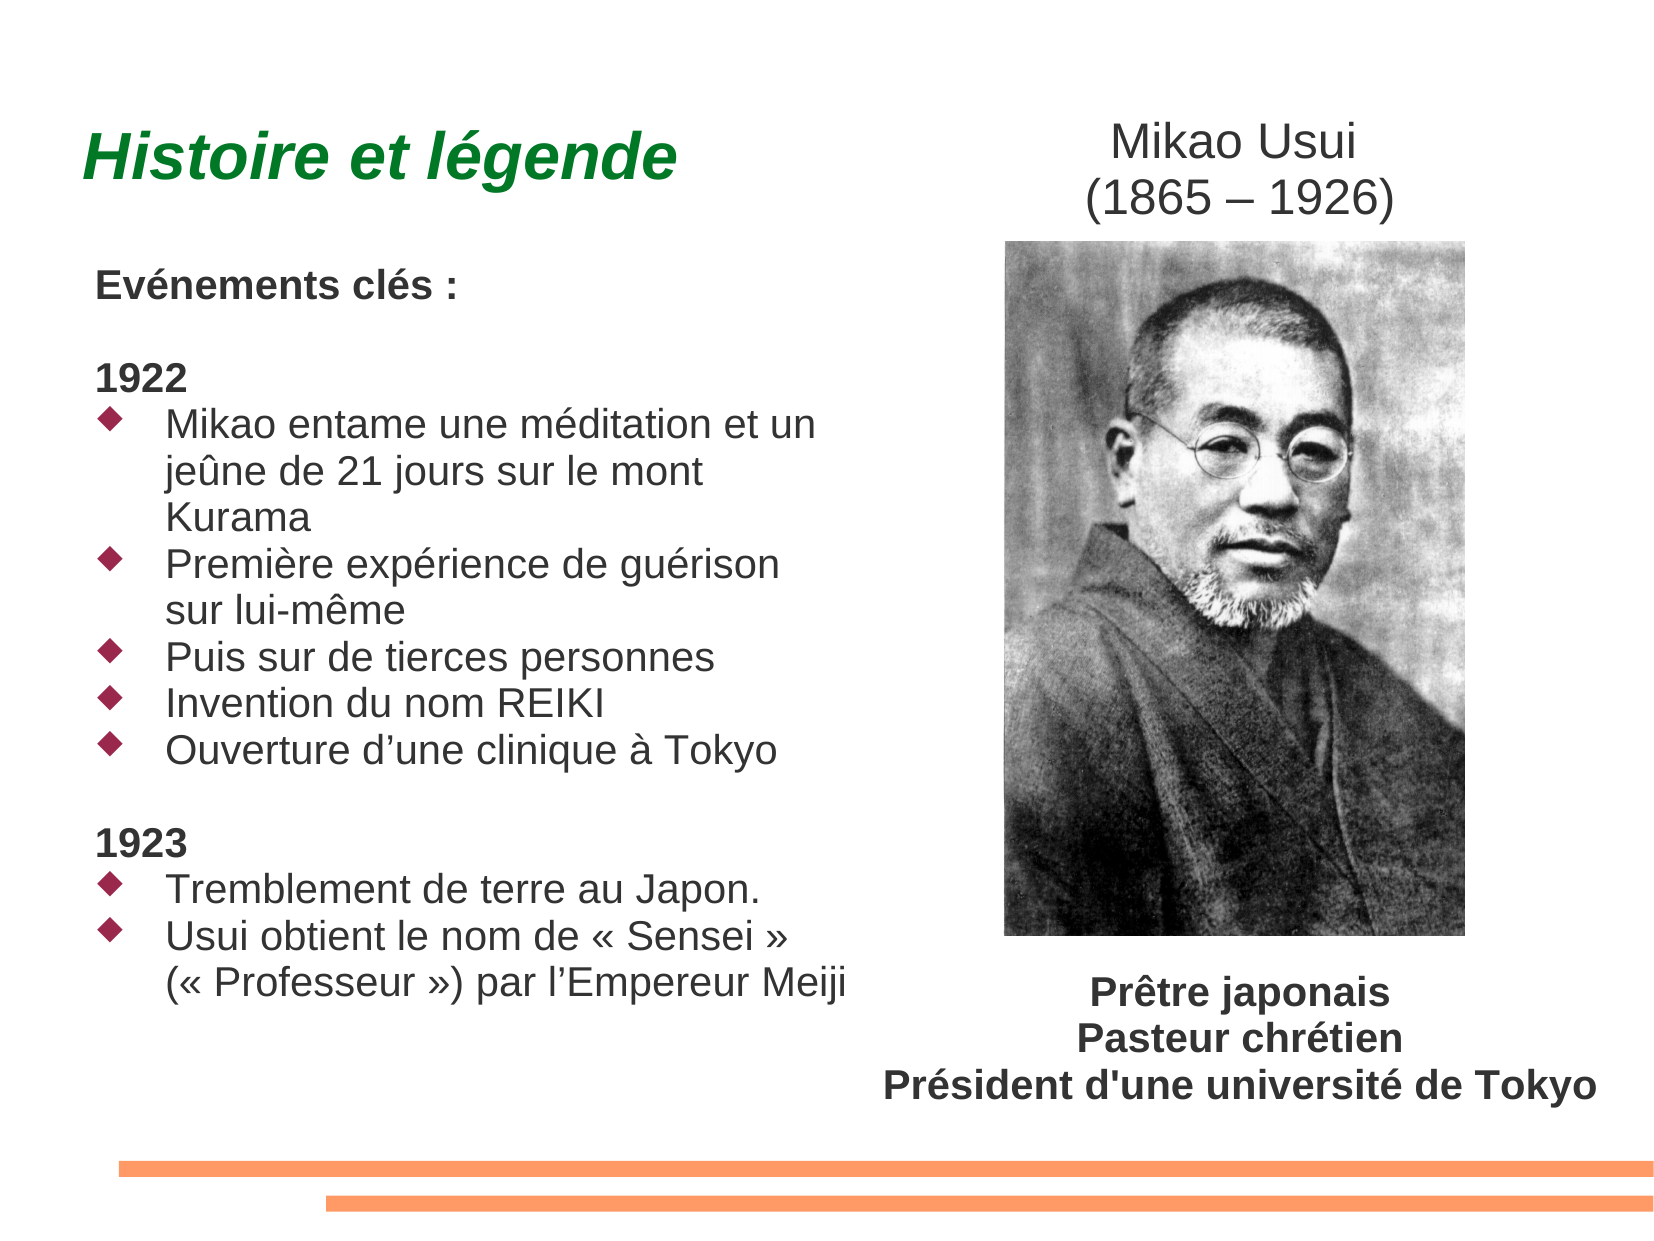

Histoire et légende
Mikao Usui
(1865 – 1926)
Prêtre japonais
Pasteur chrétien
Président d'une université de Tokyo
Evénements clés :
1922
Mikao entame une méditation et un jeûne de 21 jours sur le mont Kurama
Première expérience de guérison sur lui-même
Puis sur de tierces personnes
Invention du nom REIKI
Ouverture d’une clinique à Tokyo
1923
Tremblement de terre au Japon.
Usui obtient le nom de « Sensei » (« Professeur ») par l’Empereur Meiji